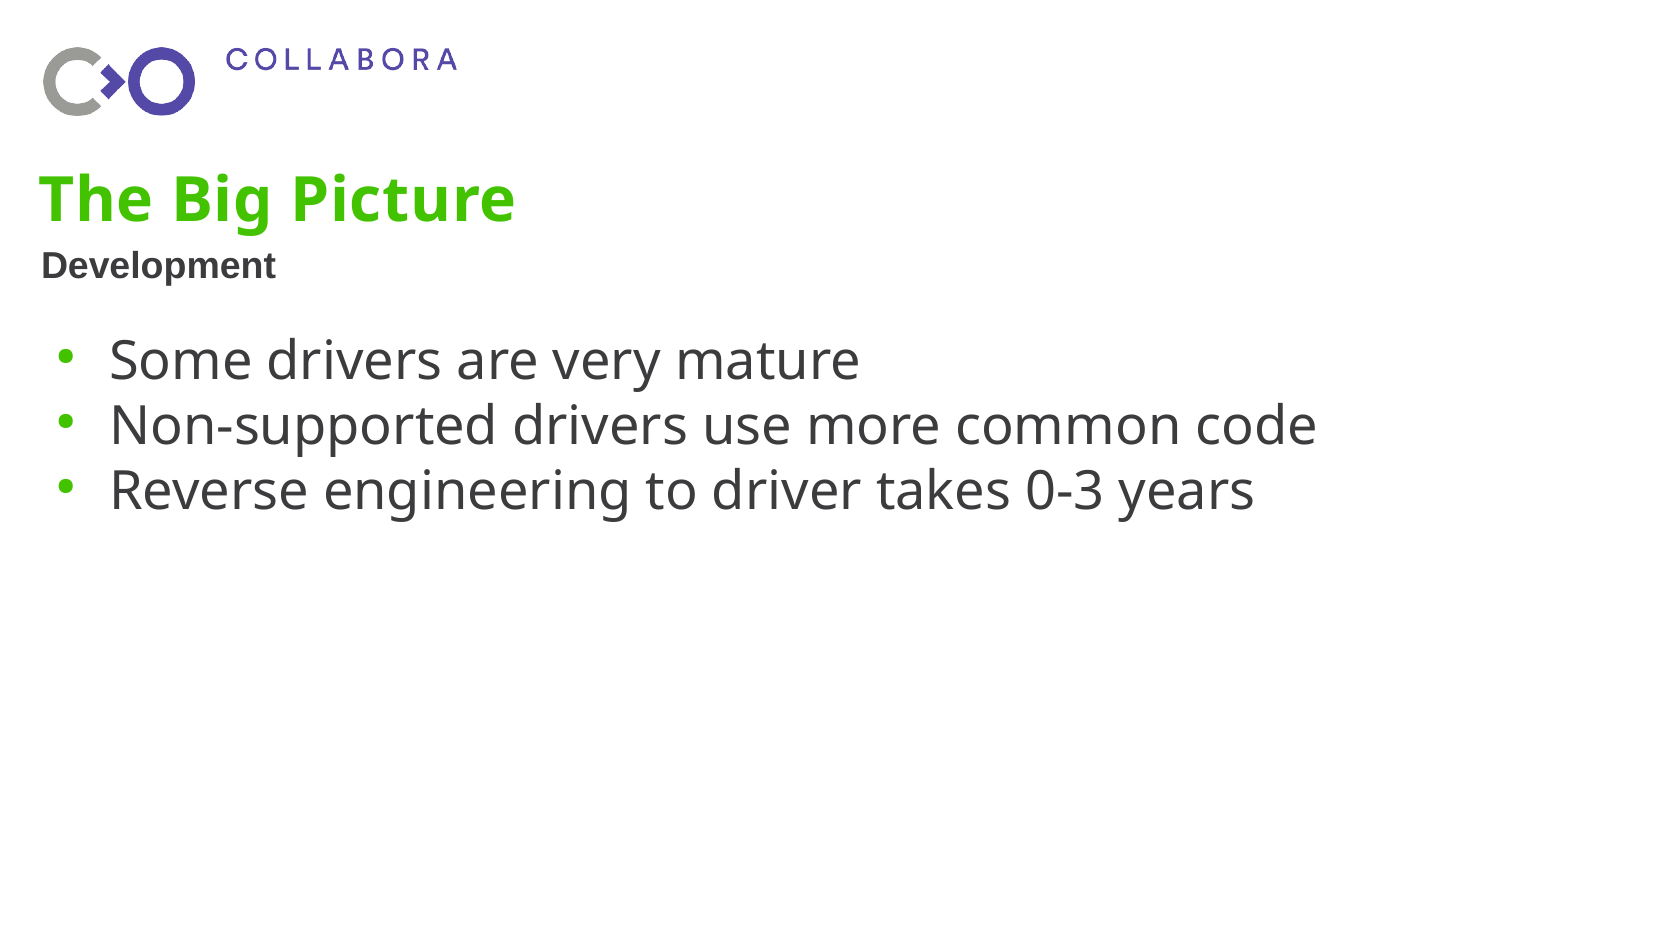

# The Big Picture
Development
Some drivers are very mature
Non-supported drivers use more common code
Reverse engineering to driver takes 0-3 years